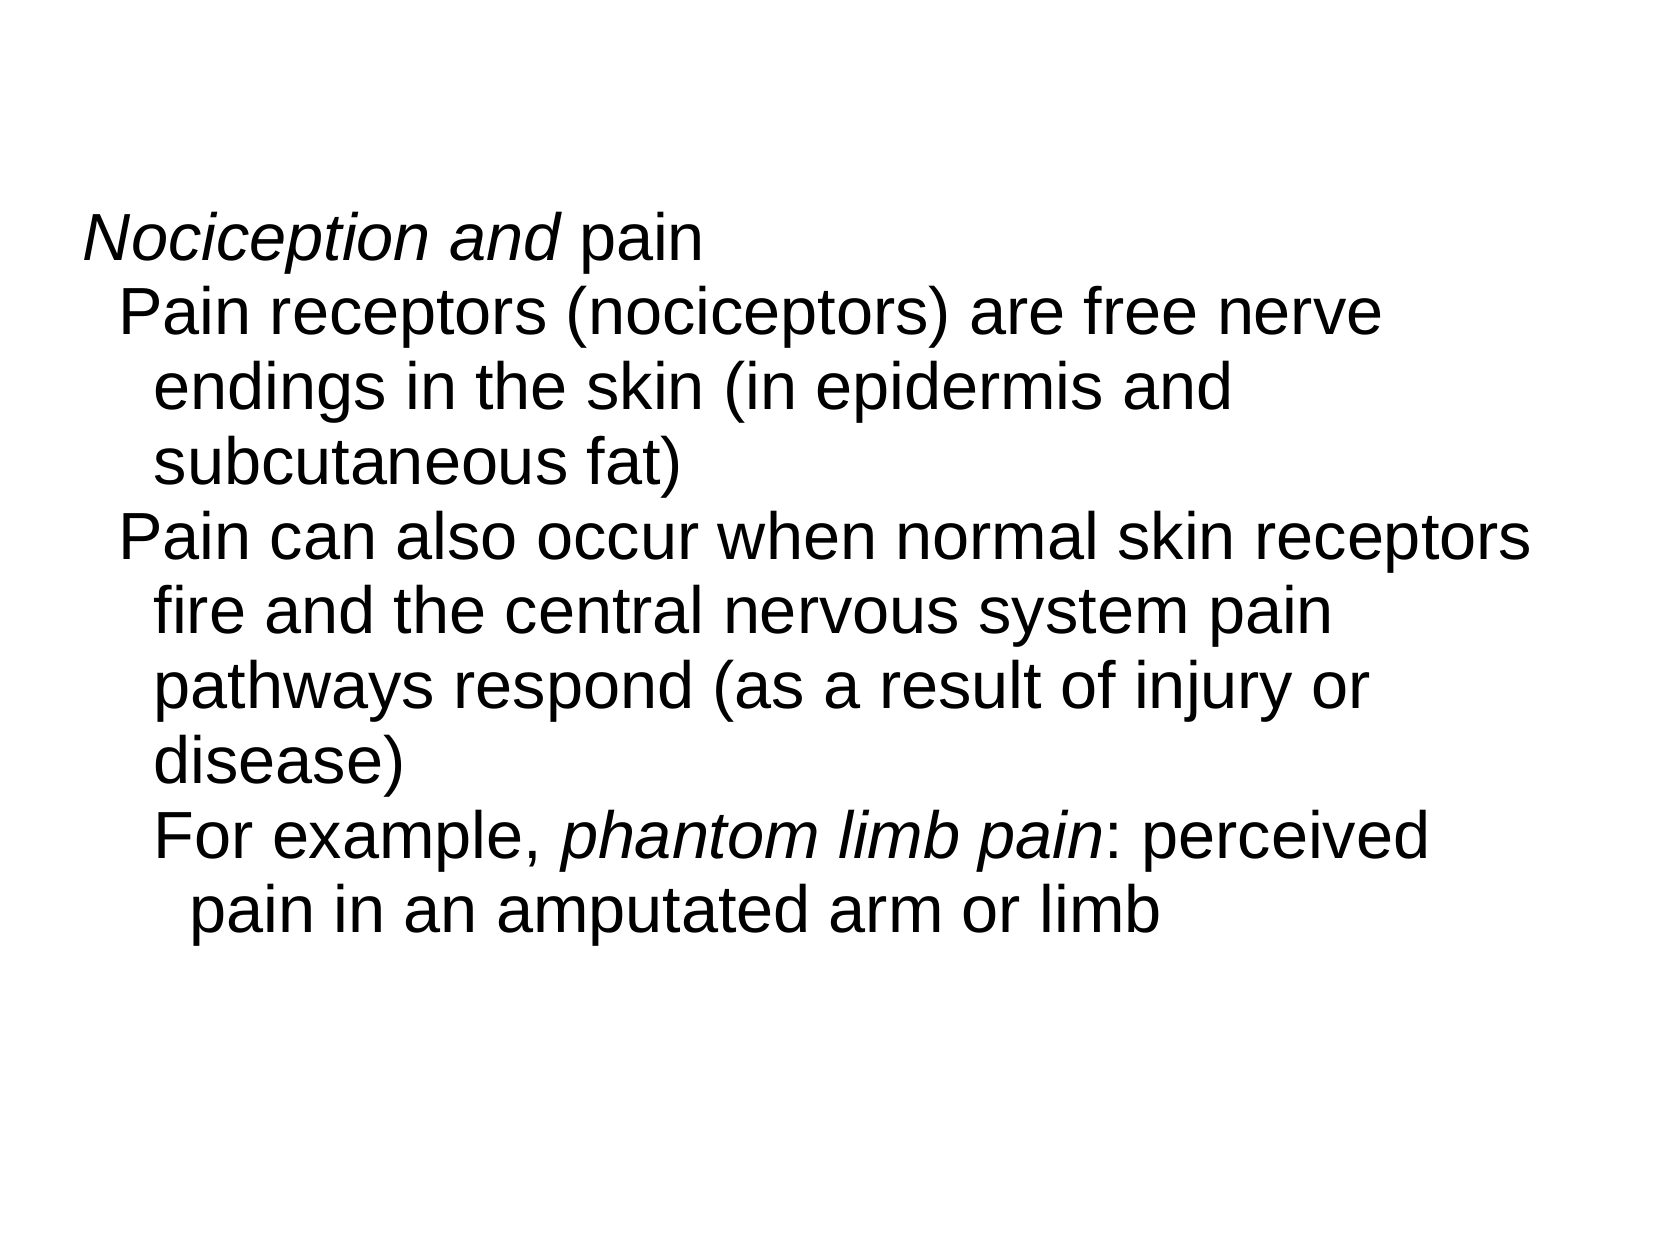

Nociception and pain
Pain receptors (nociceptors) are free nerve endings in the skin (in epidermis and subcutaneous fat)
Pain can also occur when normal skin receptors fire and the central nervous system pain pathways respond (as a result of injury or disease)
For example, phantom limb pain: perceived pain in an amputated arm or limb